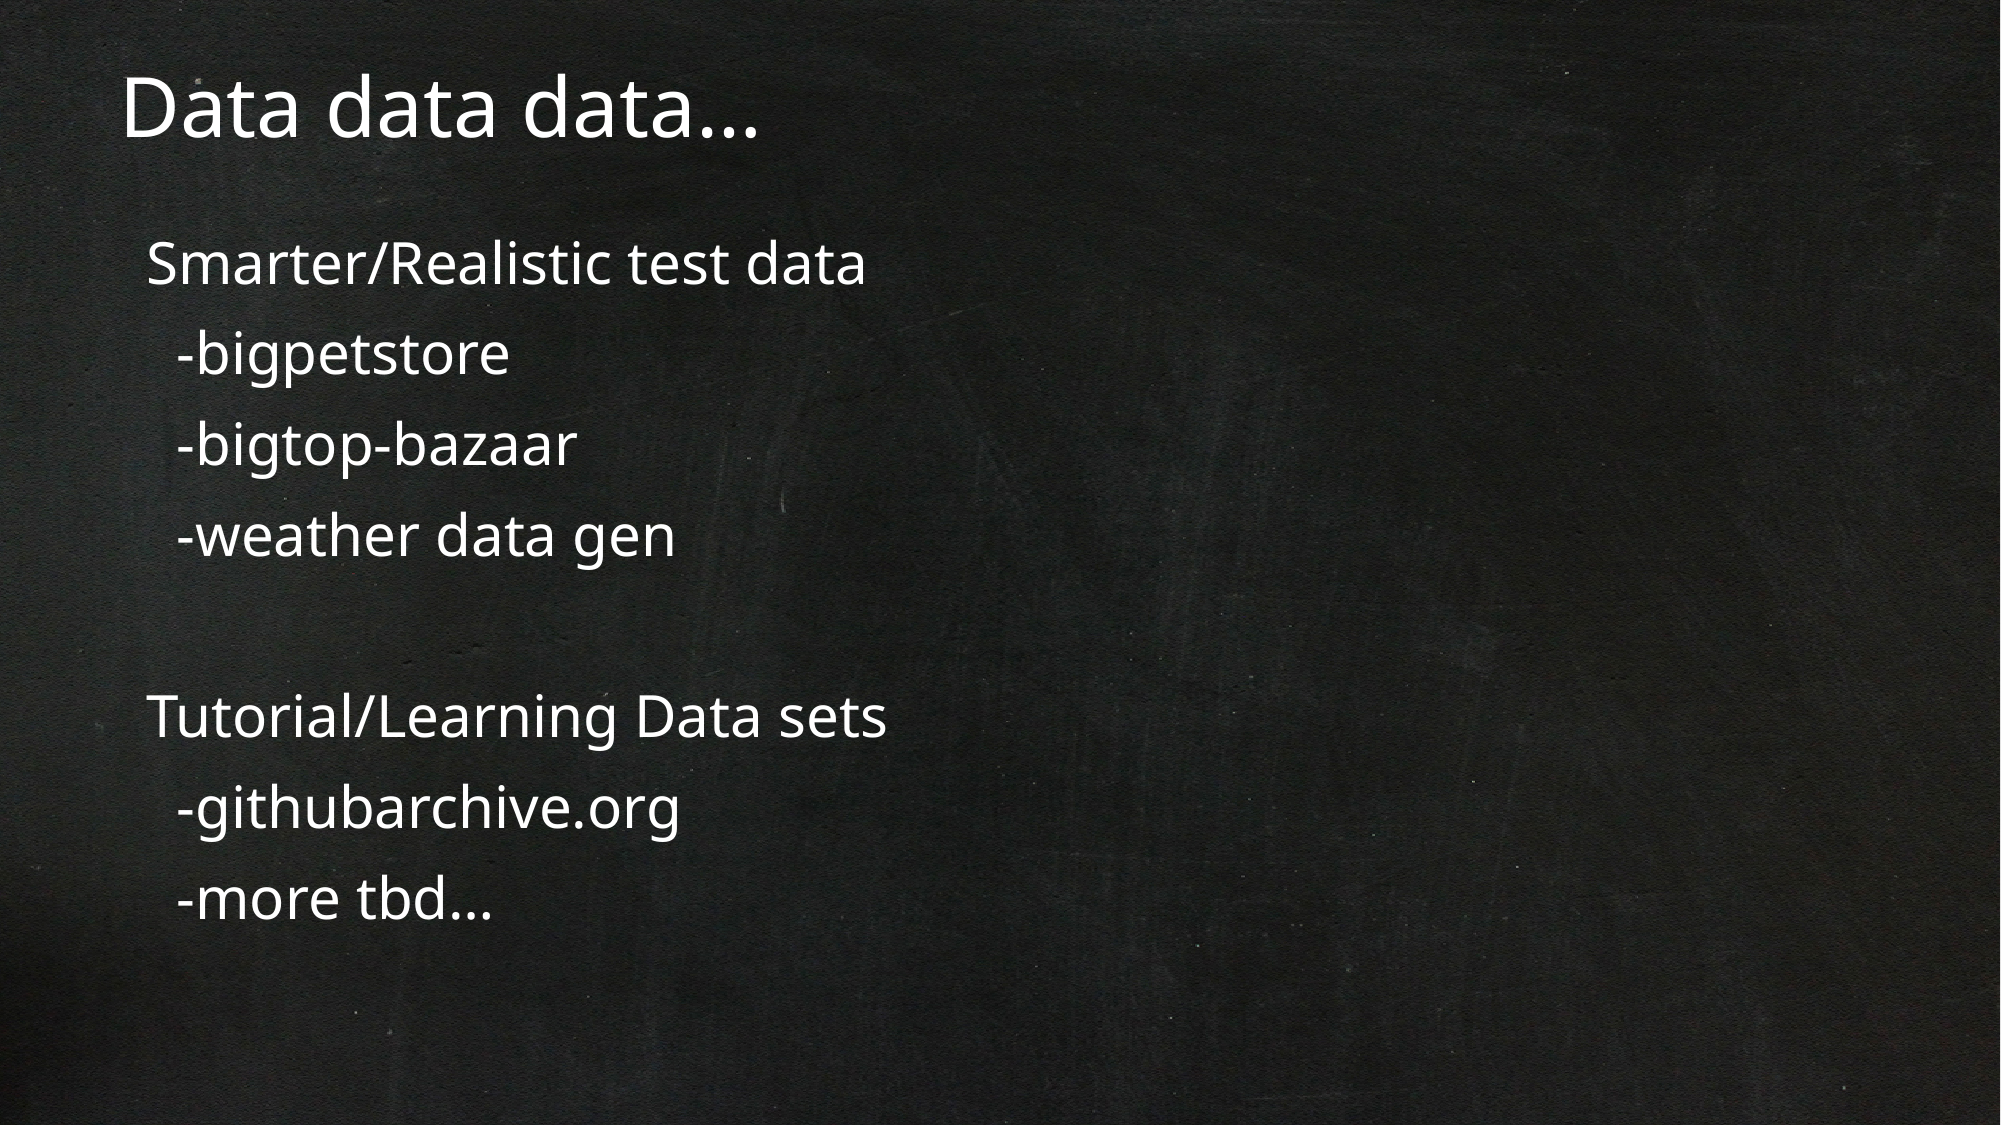

# Data data data…
Smarter/Realistic test data
 -bigpetstore
 -bigtop-bazaar
 -weather data gen
Tutorial/Learning Data sets
 -githubarchive.org
 -more tbd…